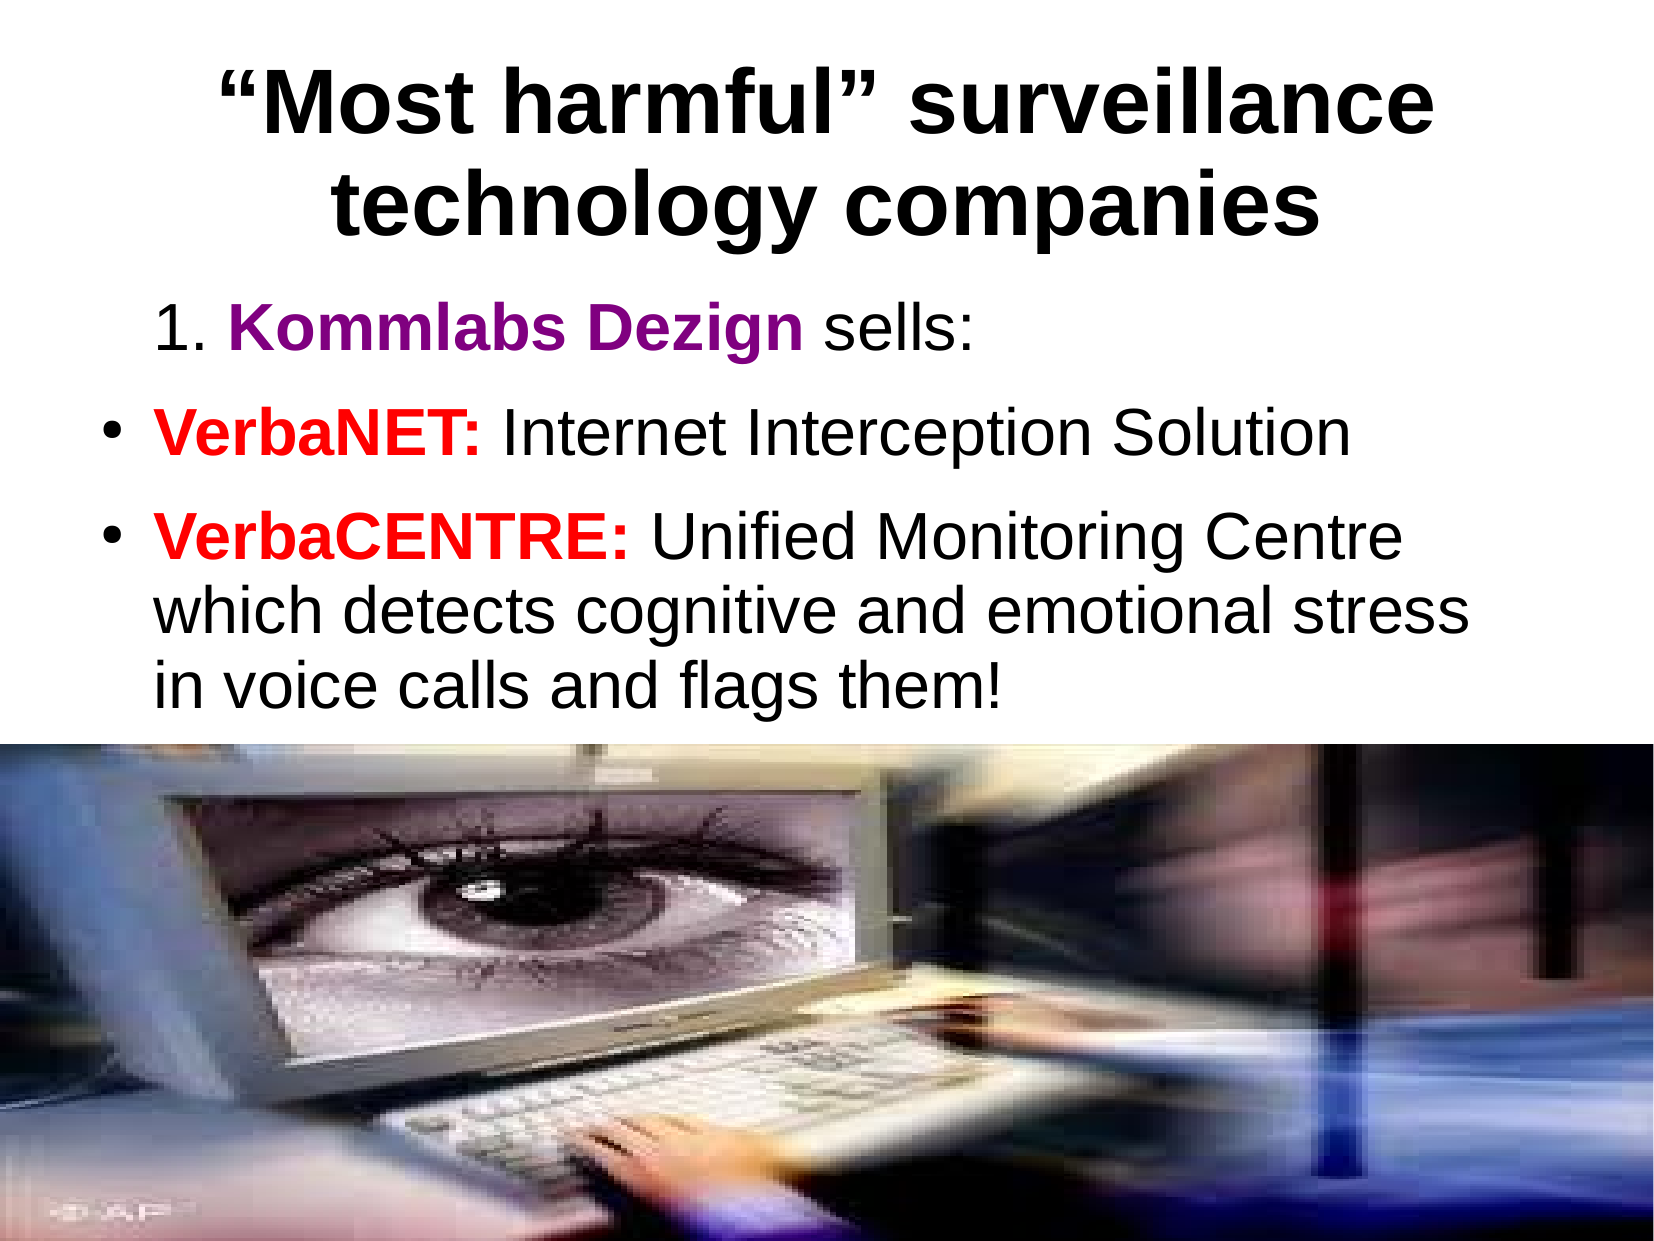

# “Most harmful” surveillance technology companies
1. Kommlabs Dezign sells:
VerbaNET: Internet Interception Solution
VerbaCENTRE: Unified Monitoring Centre which detects cognitive and emotional stress in voice calls and flags them!